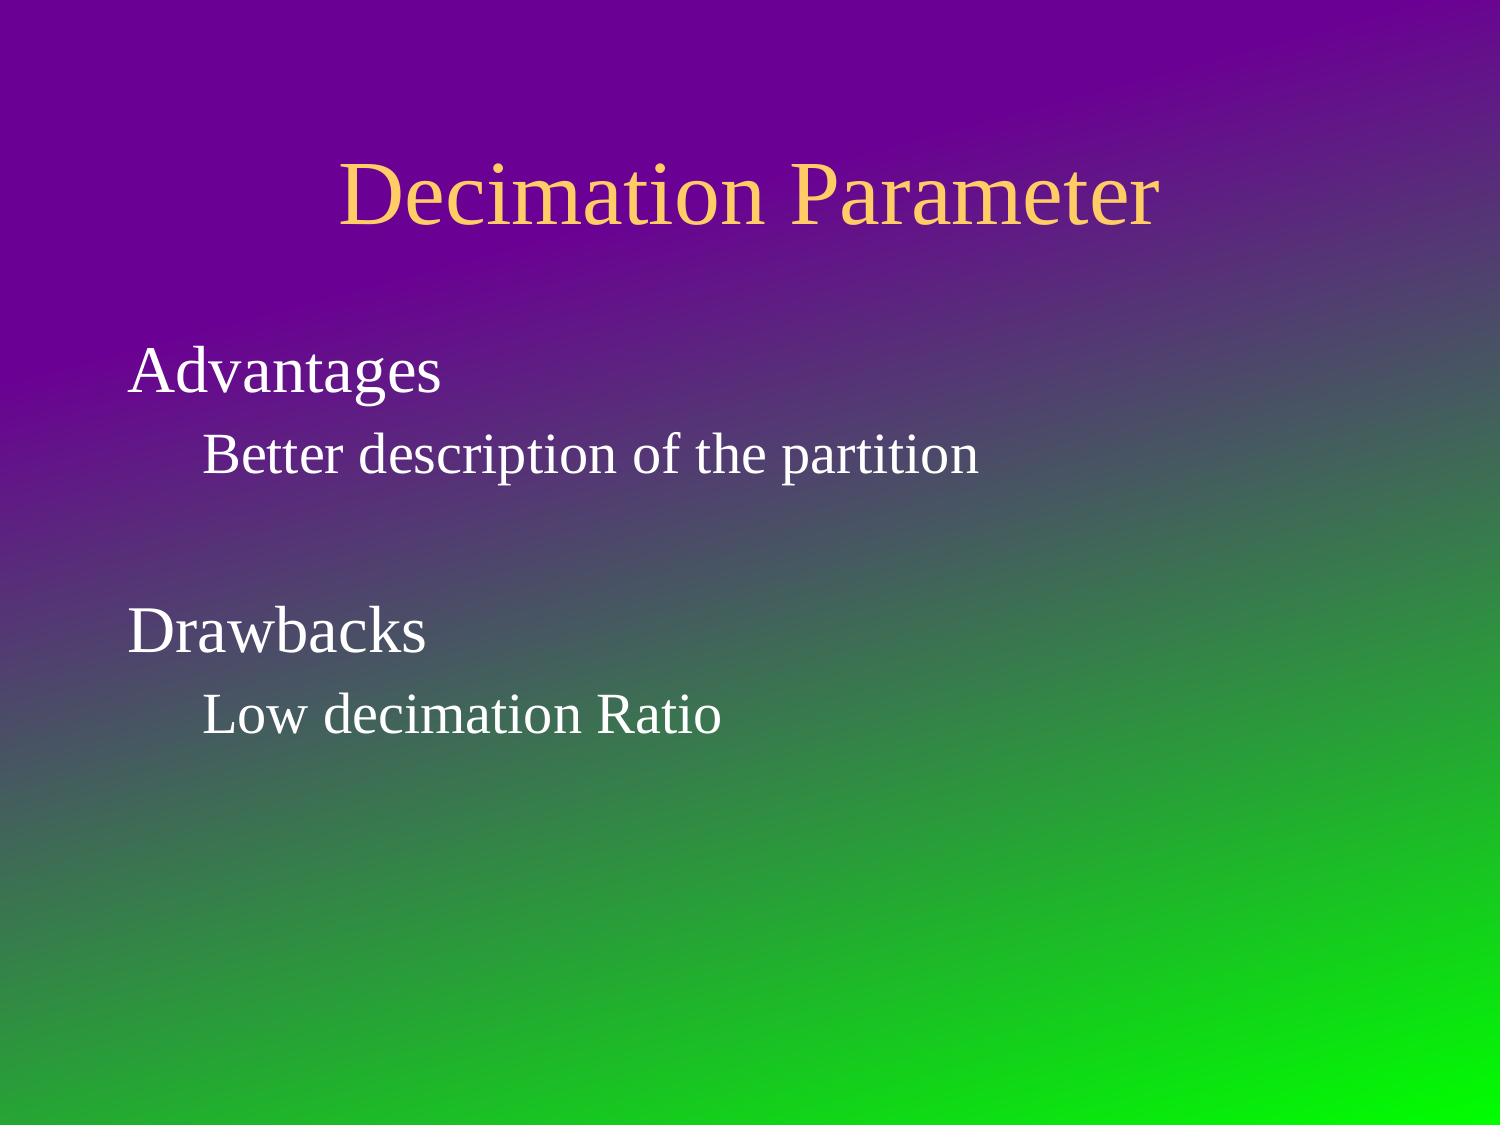

# Decimation Parameter
Advantages
Better description of the partition
Drawbacks
Low decimation Ratio